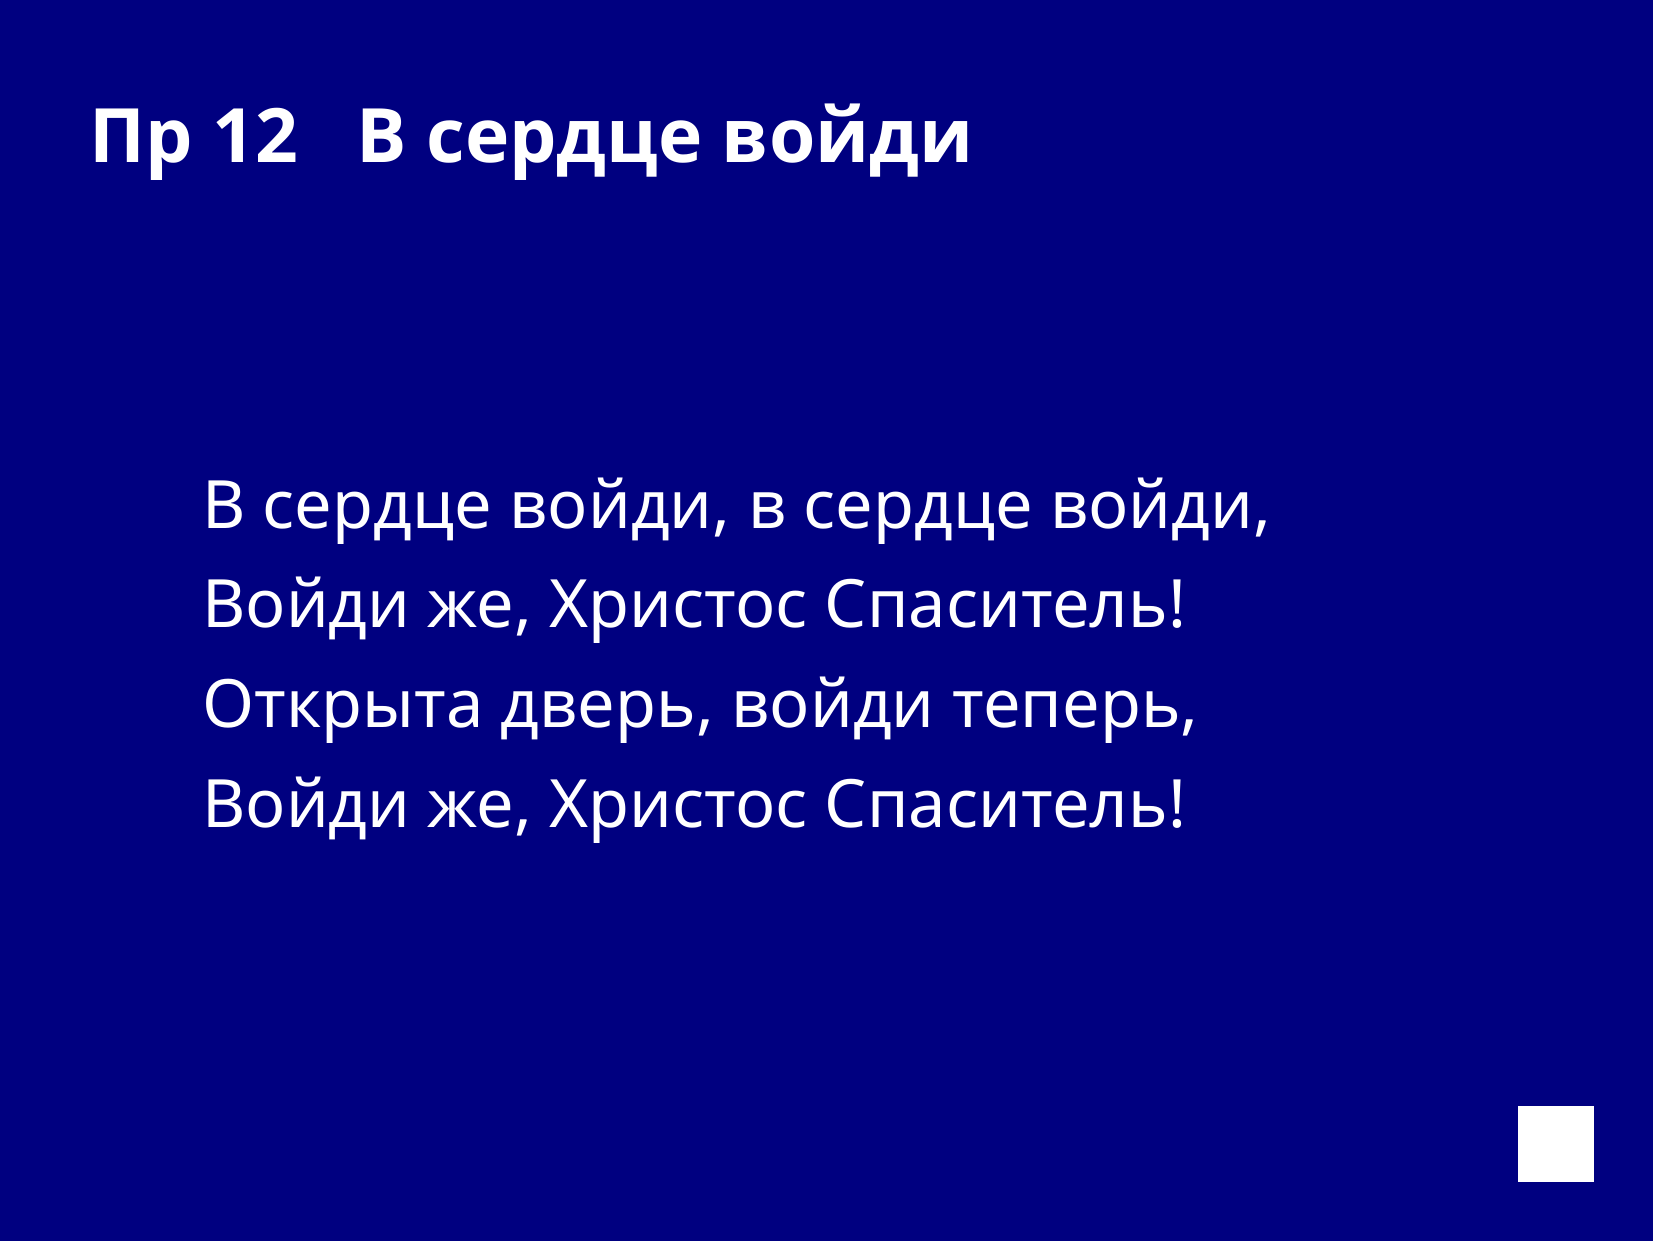

Пр 12 В сердце войди
	В сердце войди, в сердце войди,
	Войди же, Христос Спаситель!
	Открыта дверь, войди теперь,
	Войди же, Христос Спаситель!